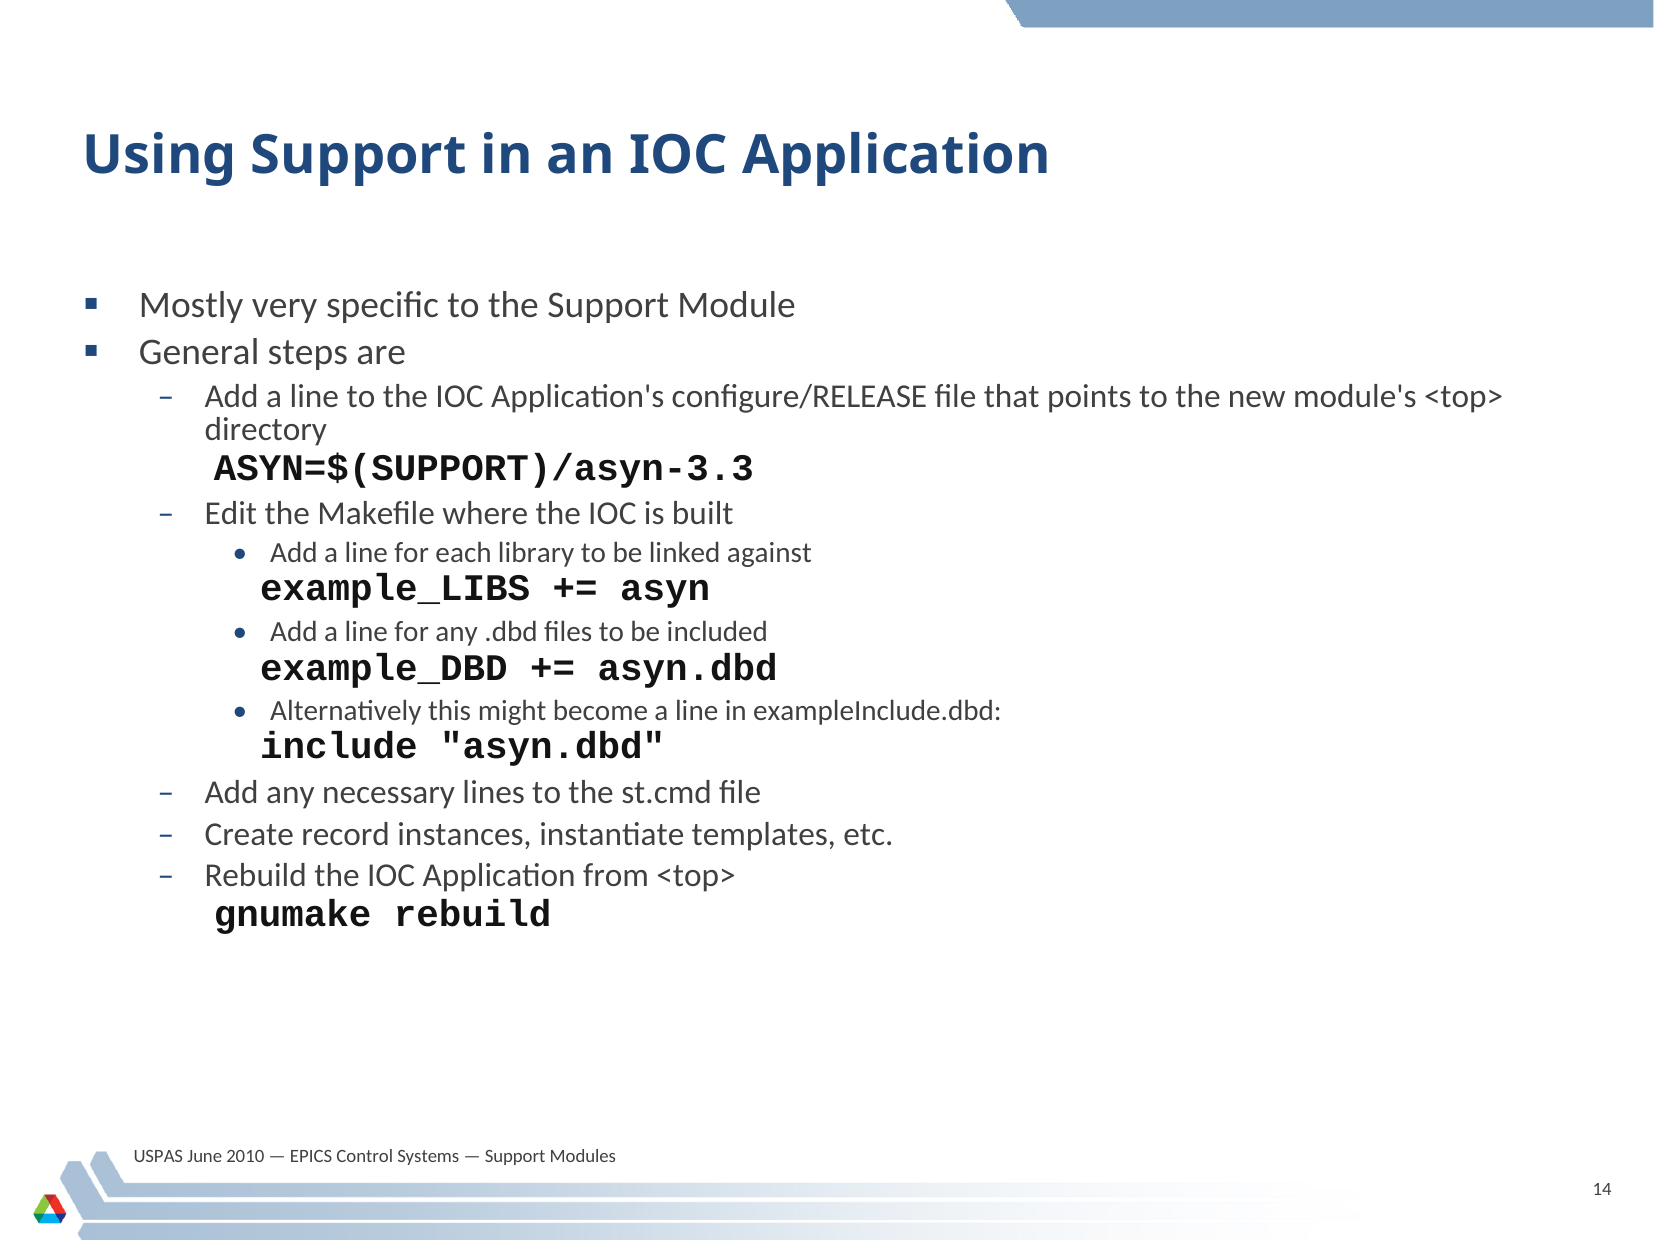

# Using Support in an IOC Application
Mostly very specific to the Support Module
General steps are
Add a line to the IOC Application's configure/RELEASE file that points to the new module's <top> directory
ASYN=$(SUPPORT)/asyn-3.3
Edit the Makefile where the IOC is built
Add a line for each library to be linked against
example_LIBS += asyn
Add a line for any .dbd files to be included
example_DBD += asyn.dbd
Alternatively this might become a line in exampleInclude.dbd:
include "asyn.dbd"
Add any necessary lines to the st.cmd file
Create record instances, instantiate templates, etc.
Rebuild the IOC Application from <top>
gnumake rebuild
USPAS June 2010 — EPICS Control Systems — Support Modules
14